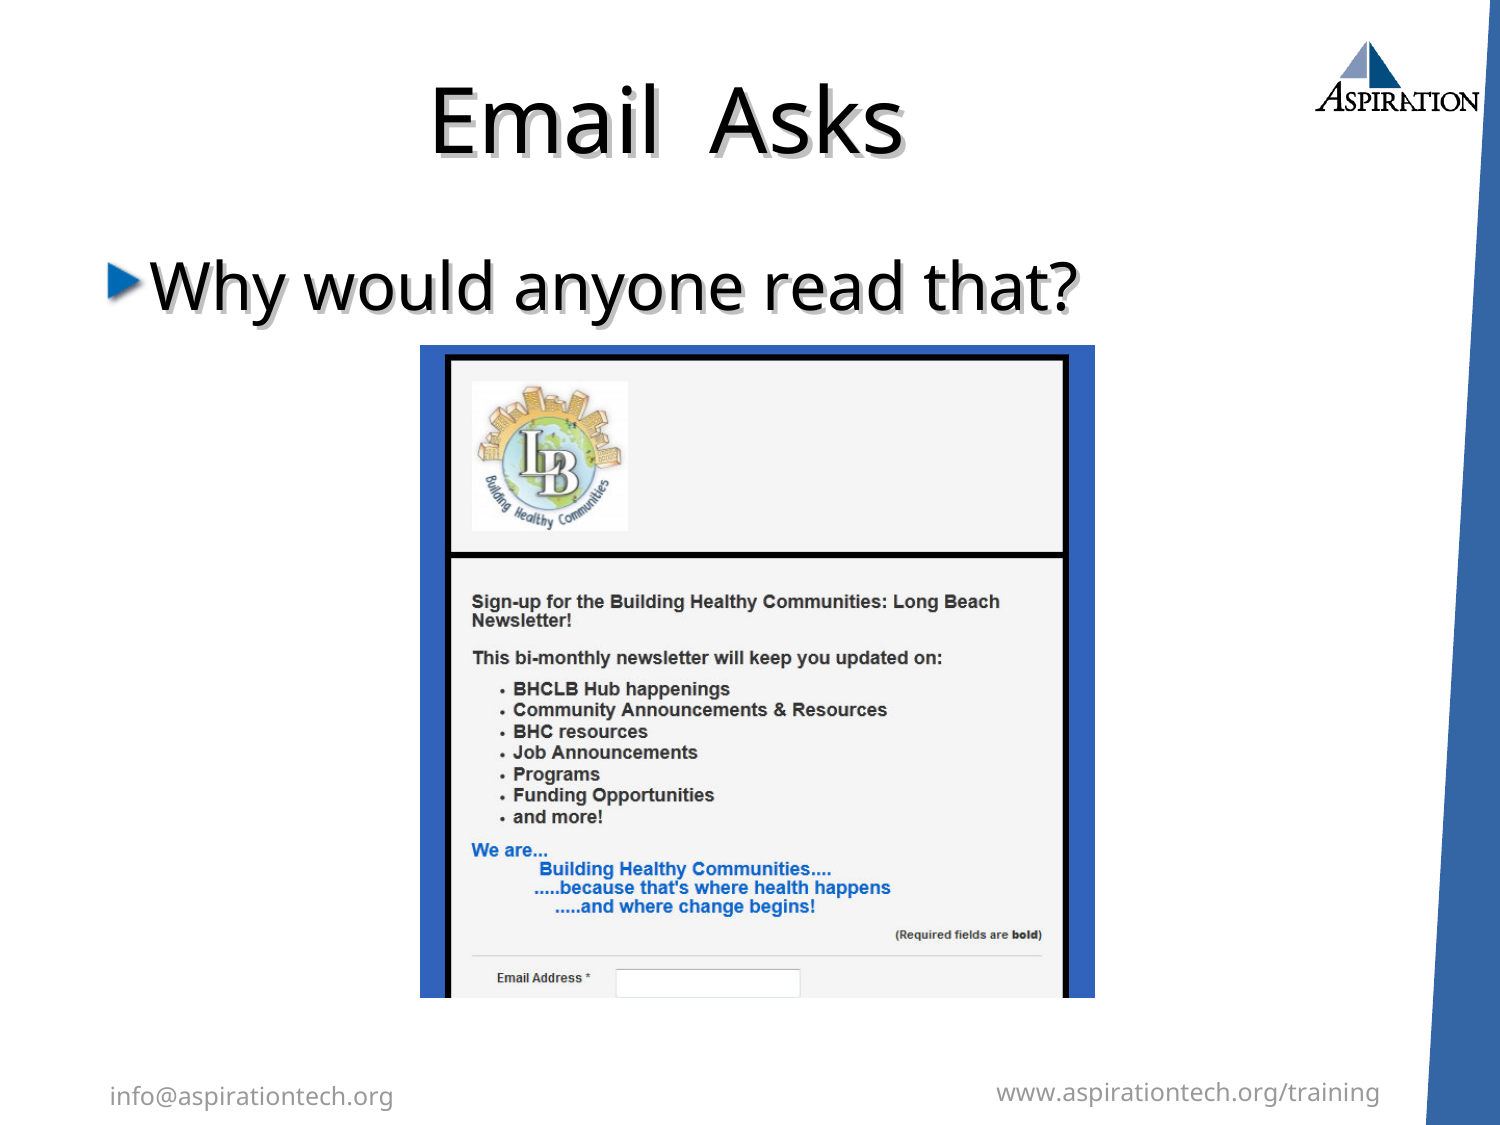

# Email Asks
Why would anyone read that?